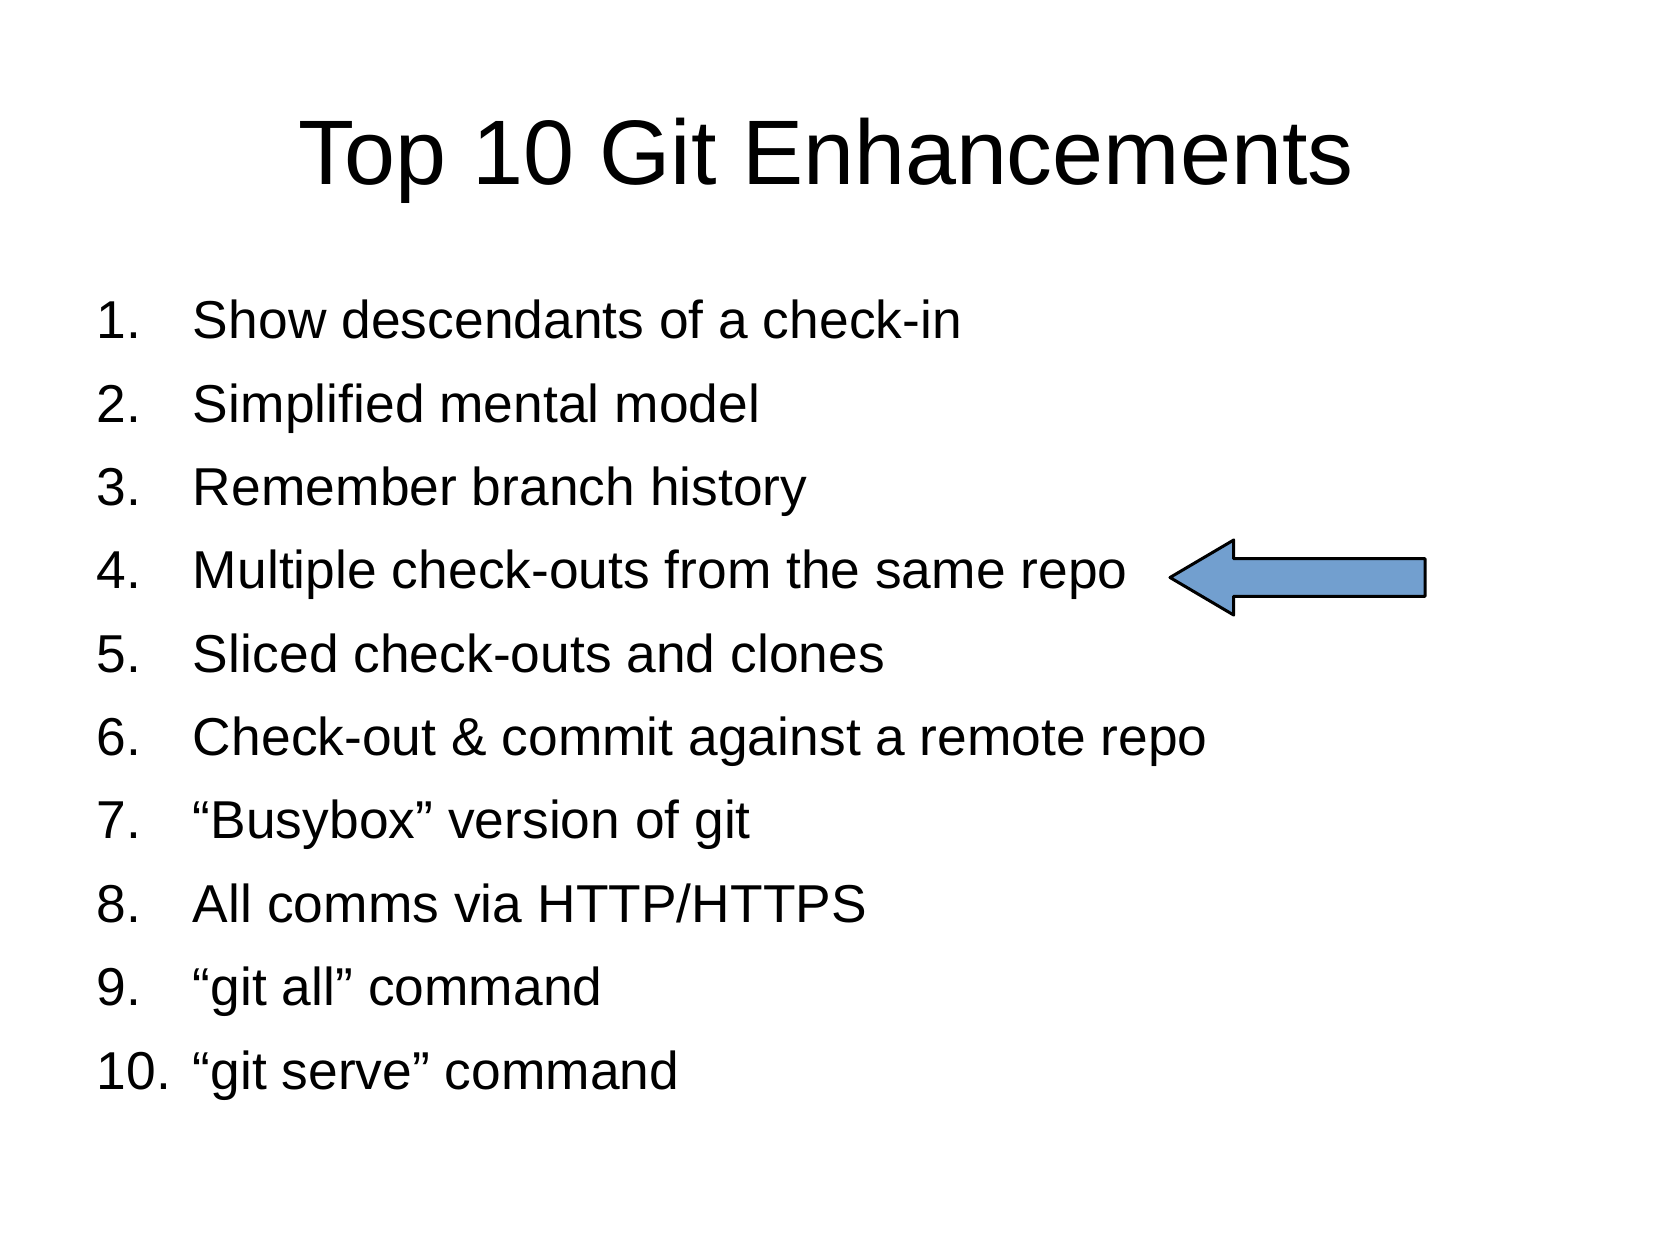

# Top 10 Git Enhancements
Show descendants of a check-in
Simplified mental model
Remember branch history
Multiple check-outs from the same repo
Sliced check-outs and clones
Check-out & commit against a remote repo
“Busybox” version of git
All comms via HTTP/HTTPS
“git all” command
“git serve” command